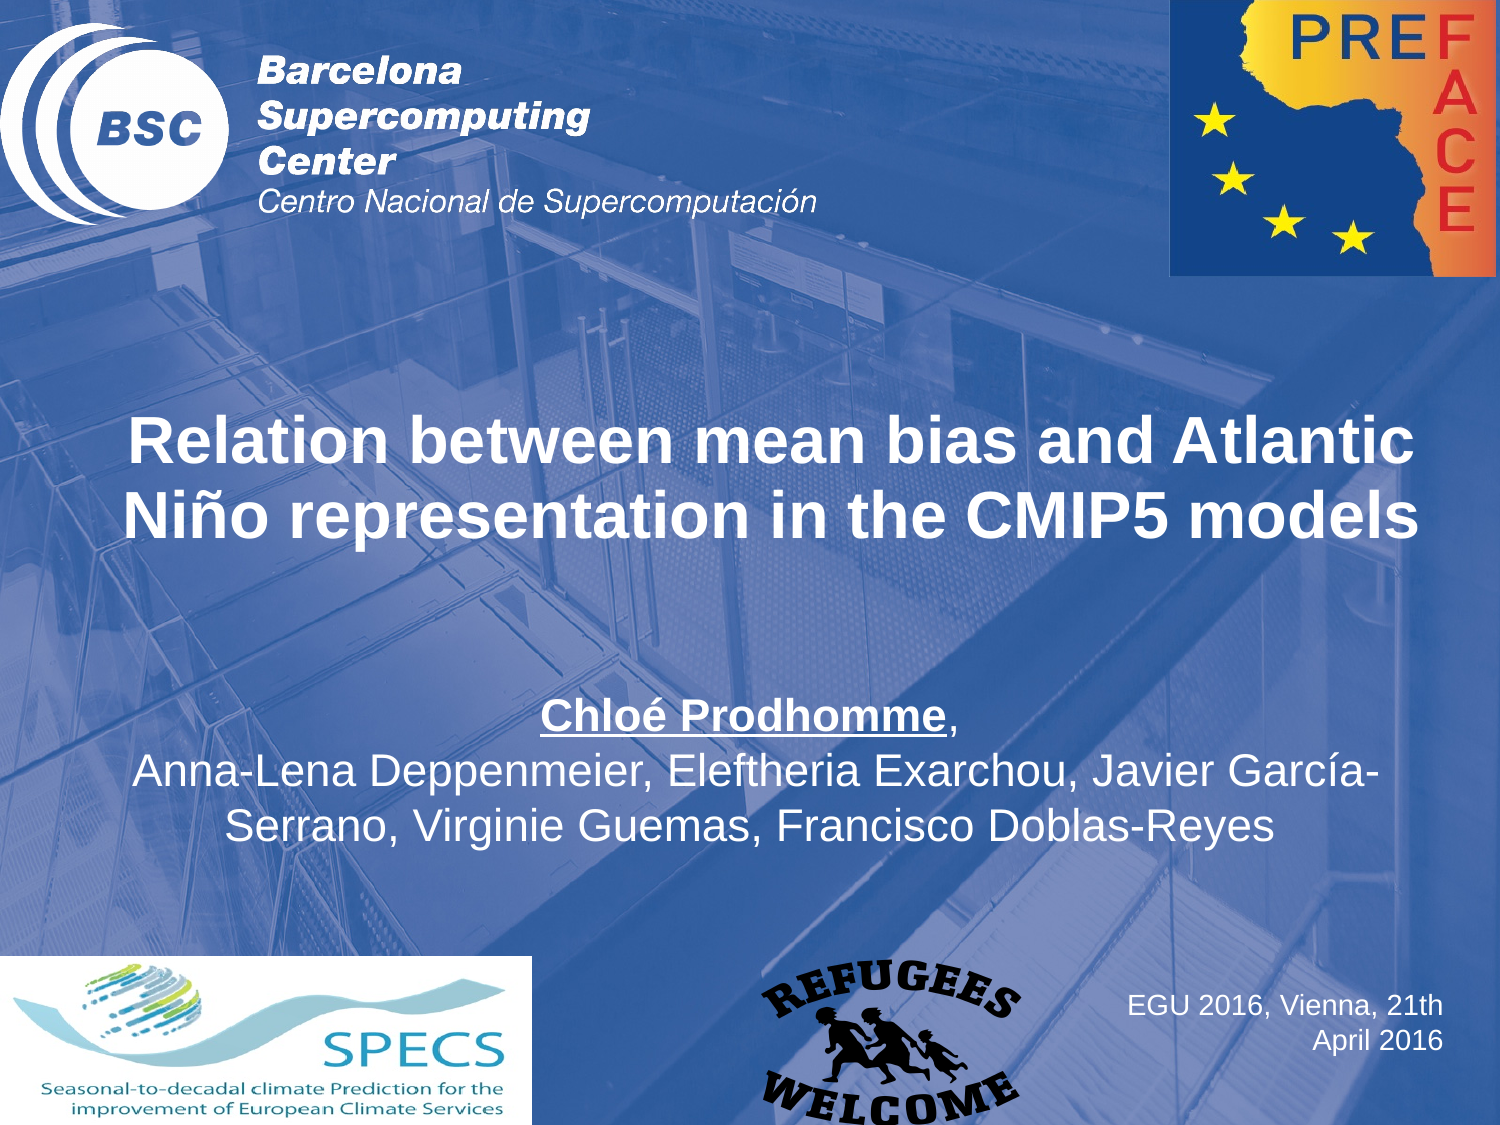

Relation between mean bias and Atlantic Niño representation in the CMIP5 models
Chloé Prodhomme,
 Anna-Lena Deppenmeier, Eleftheria Exarchou, Javier García-Serrano, Virginie Guemas, Francisco Doblas-Reyes
EGU 2016, Vienna, 21th April 2016